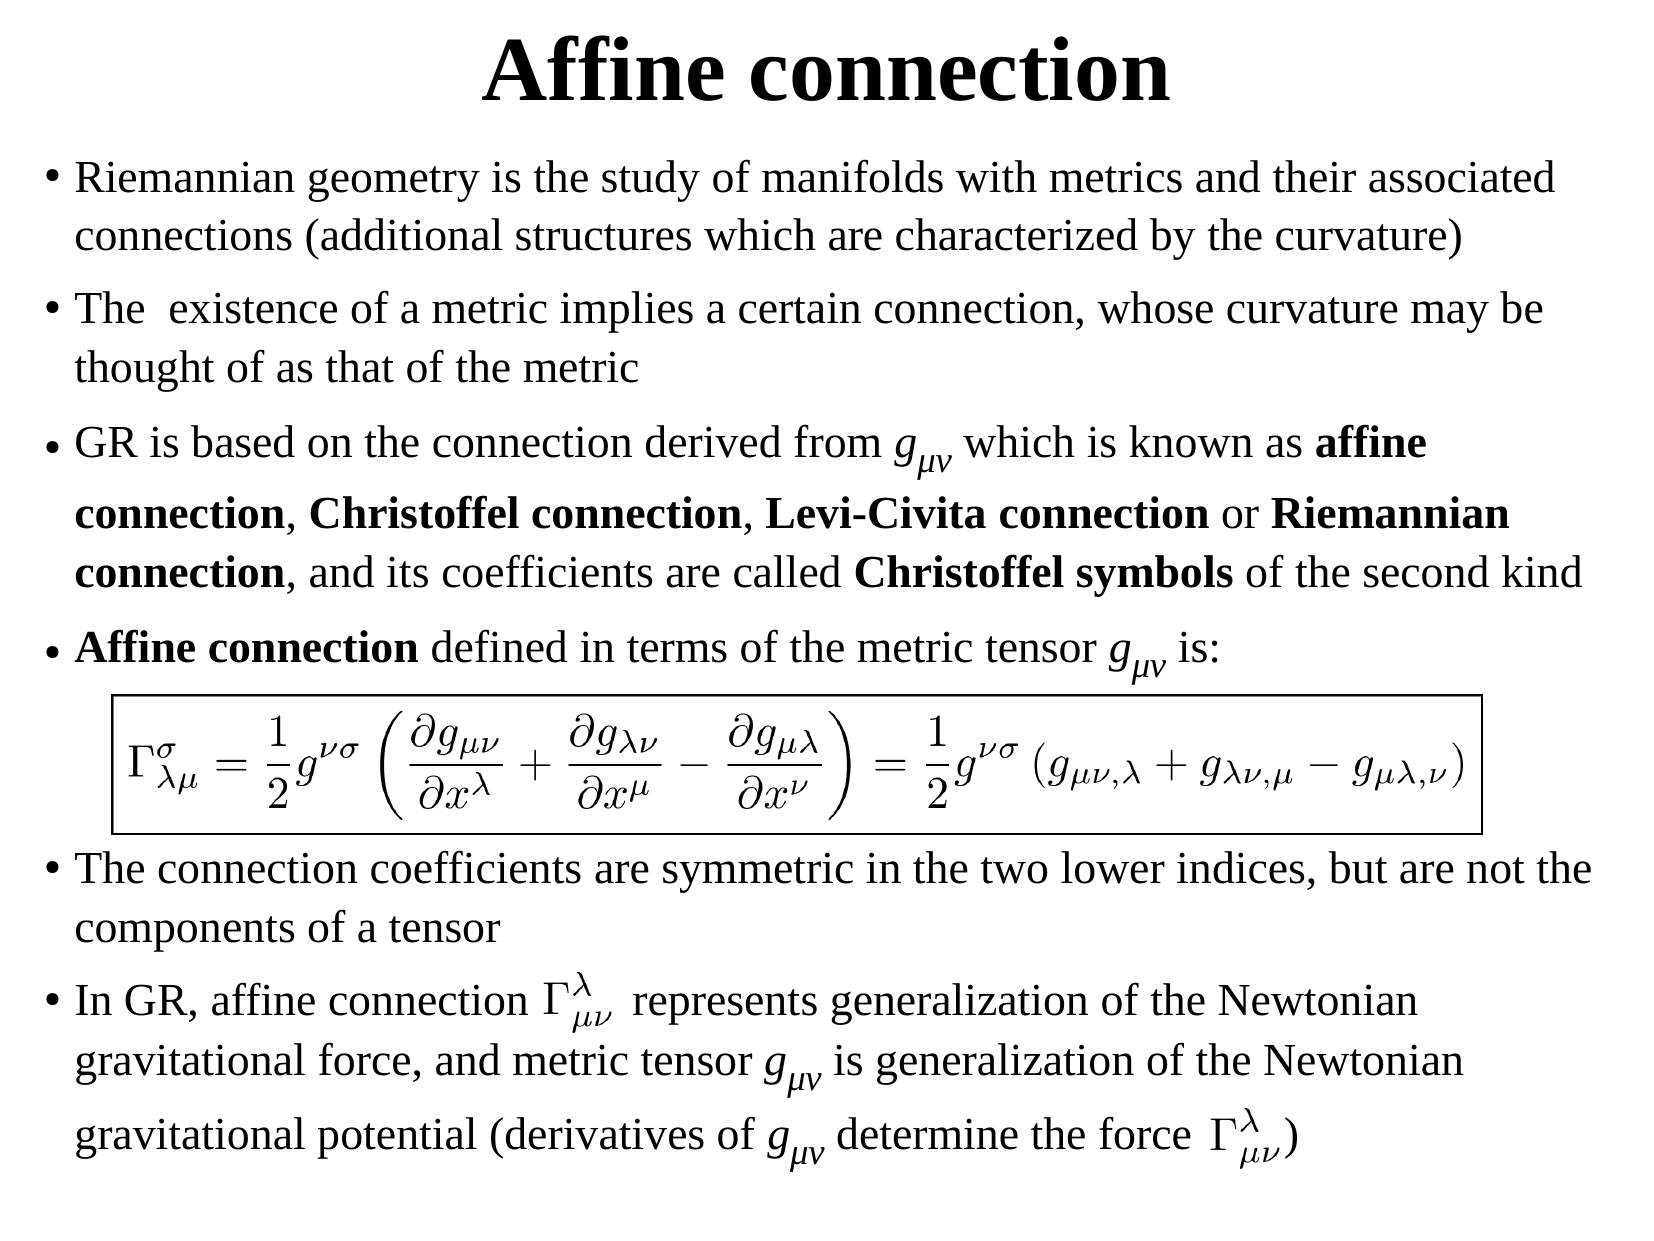

# Affine connection
Riemannian geometry is the study of manifolds with metrics and their associated connections (additional structures which are characterized by the curvature)
The existence of a metric implies a certain connection, whose curvature may be thought of as that of the metric
GR is based on the connection derived from gμν which is known as affine connection, Christoffel connection, Levi-Civita connection or Riemannian connection, and its coefficients are called Christoffel symbols of the second kind
Affine connection defined in terms of the metric tensor gμν is:
The connection coefficients are symmetric in the two lower indices, but are not the components of a tensor
In GR, affine connection represents generalization of the Newtonian gravitational force, and metric tensor gμν is generalization of the Newtonian gravitational potential (derivatives of gμν determine the force )